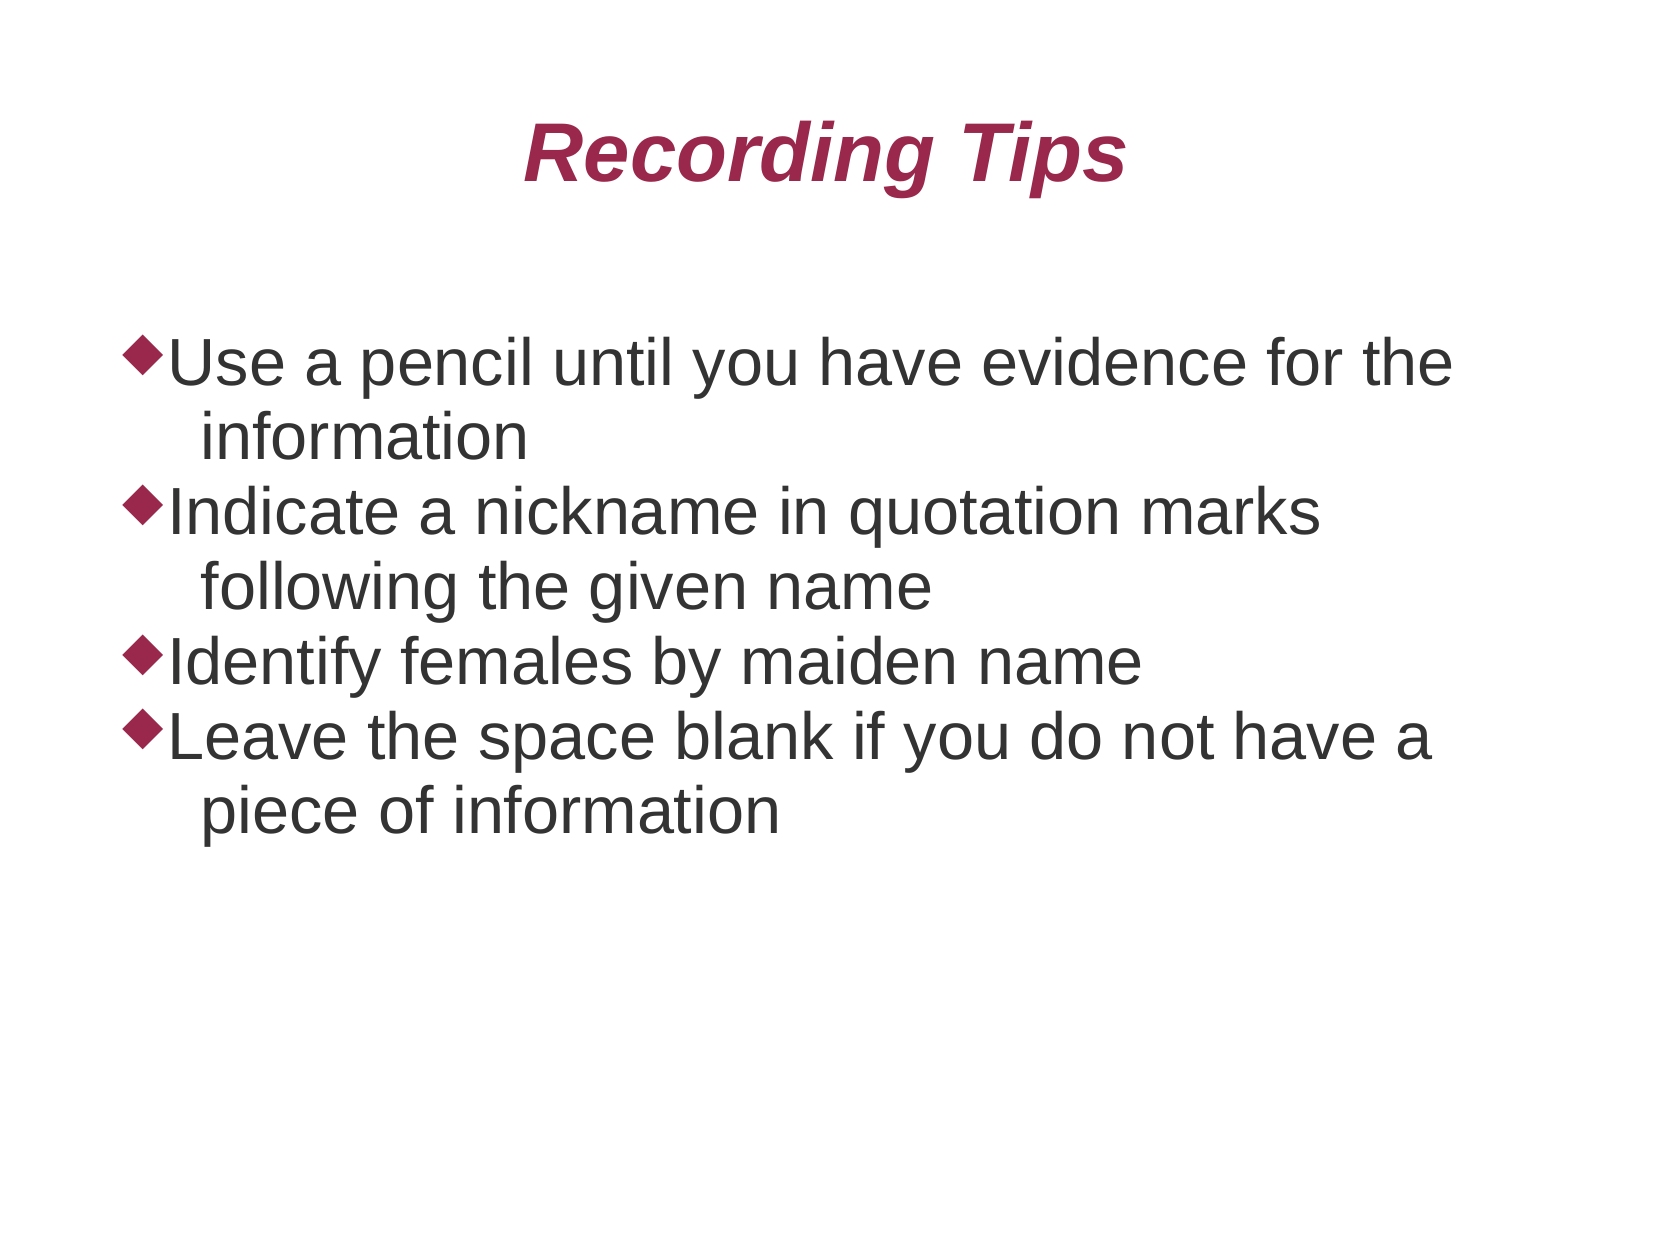

# Recording Tips
Use a pencil until you have evidence for the information
Indicate a nickname in quotation marks following the given name
Identify females by maiden name
Leave the space blank if you do not have a piece of information